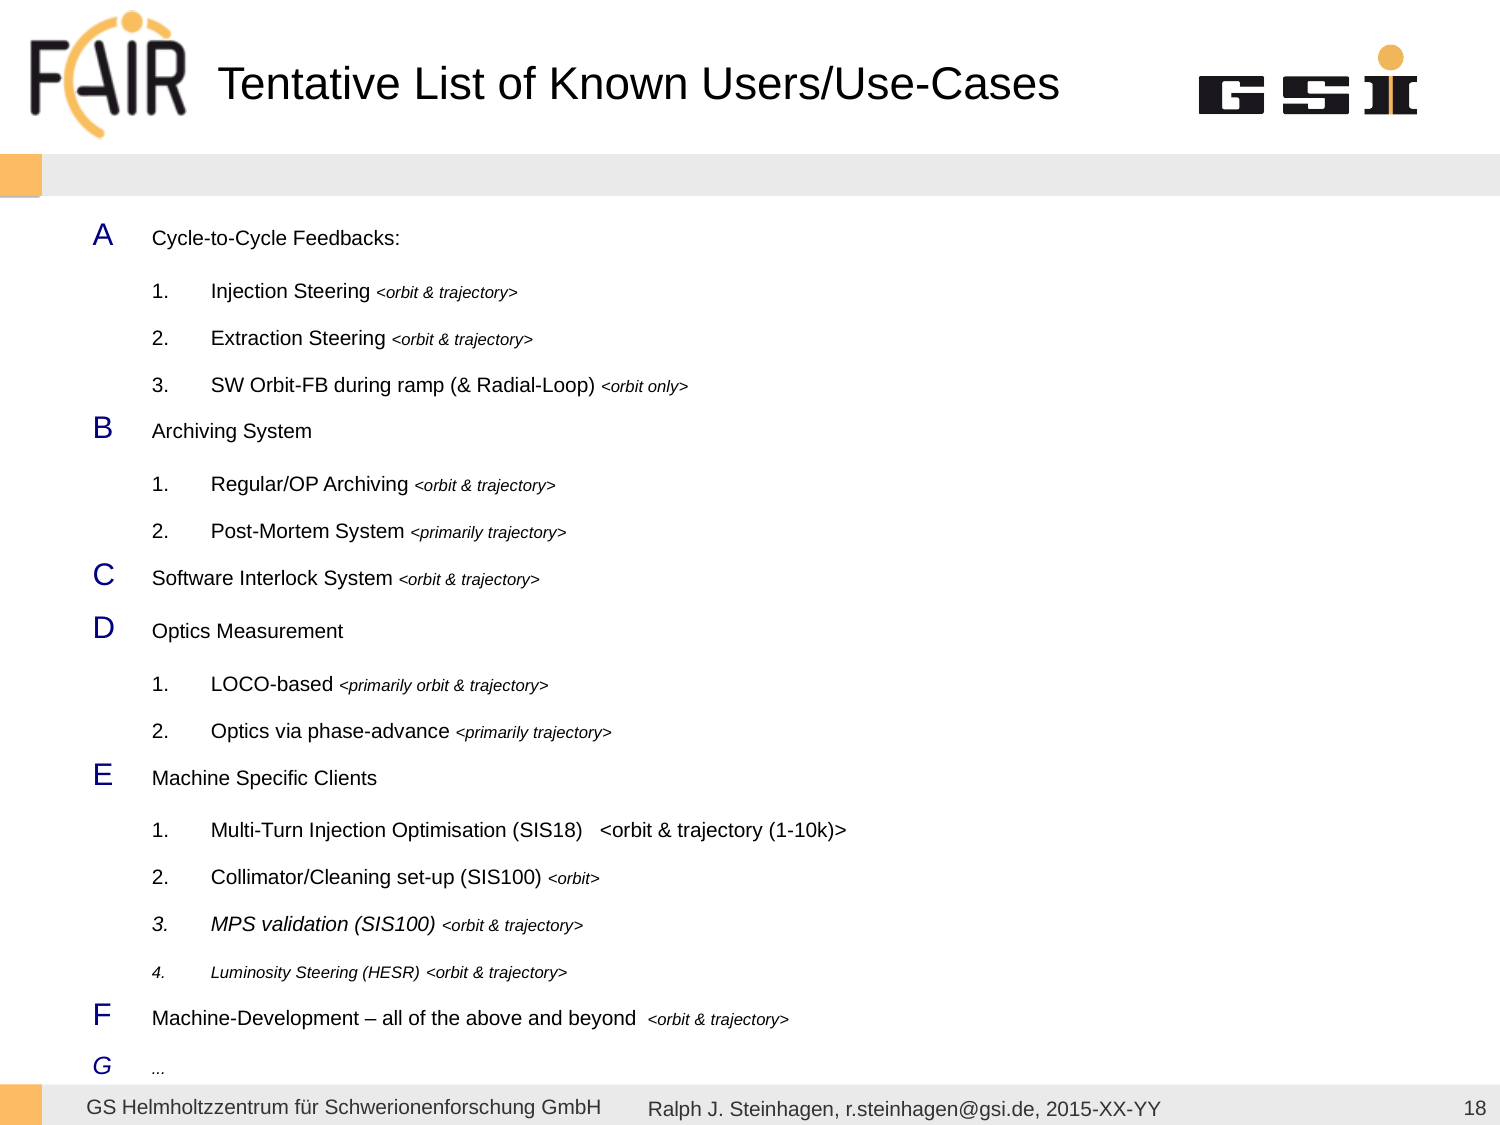

# Tentative List of Known Users/Use-Cases
Cycle-to-Cycle Feedbacks:
Injection Steering <orbit & trajectory>
Extraction Steering <orbit & trajectory>
SW Orbit-FB during ramp (& Radial-Loop) <orbit only>
Archiving System
Regular/OP Archiving <orbit & trajectory>
Post-Mortem System <primarily trajectory>
Software Interlock System <orbit & trajectory>
Optics Measurement
LOCO-based <primarily orbit & trajectory>
Optics via phase-advance <primarily trajectory>
Machine Specific Clients
Multi-Turn Injection Optimisation (SIS18) <orbit & trajectory (1-10k)>
Collimator/Cleaning set-up (SIS100) <orbit>
MPS validation (SIS100) <orbit & trajectory>
Luminosity Steering (HESR) <orbit & trajectory>
Machine-Development – all of the above and beyond <orbit & trajectory>
...